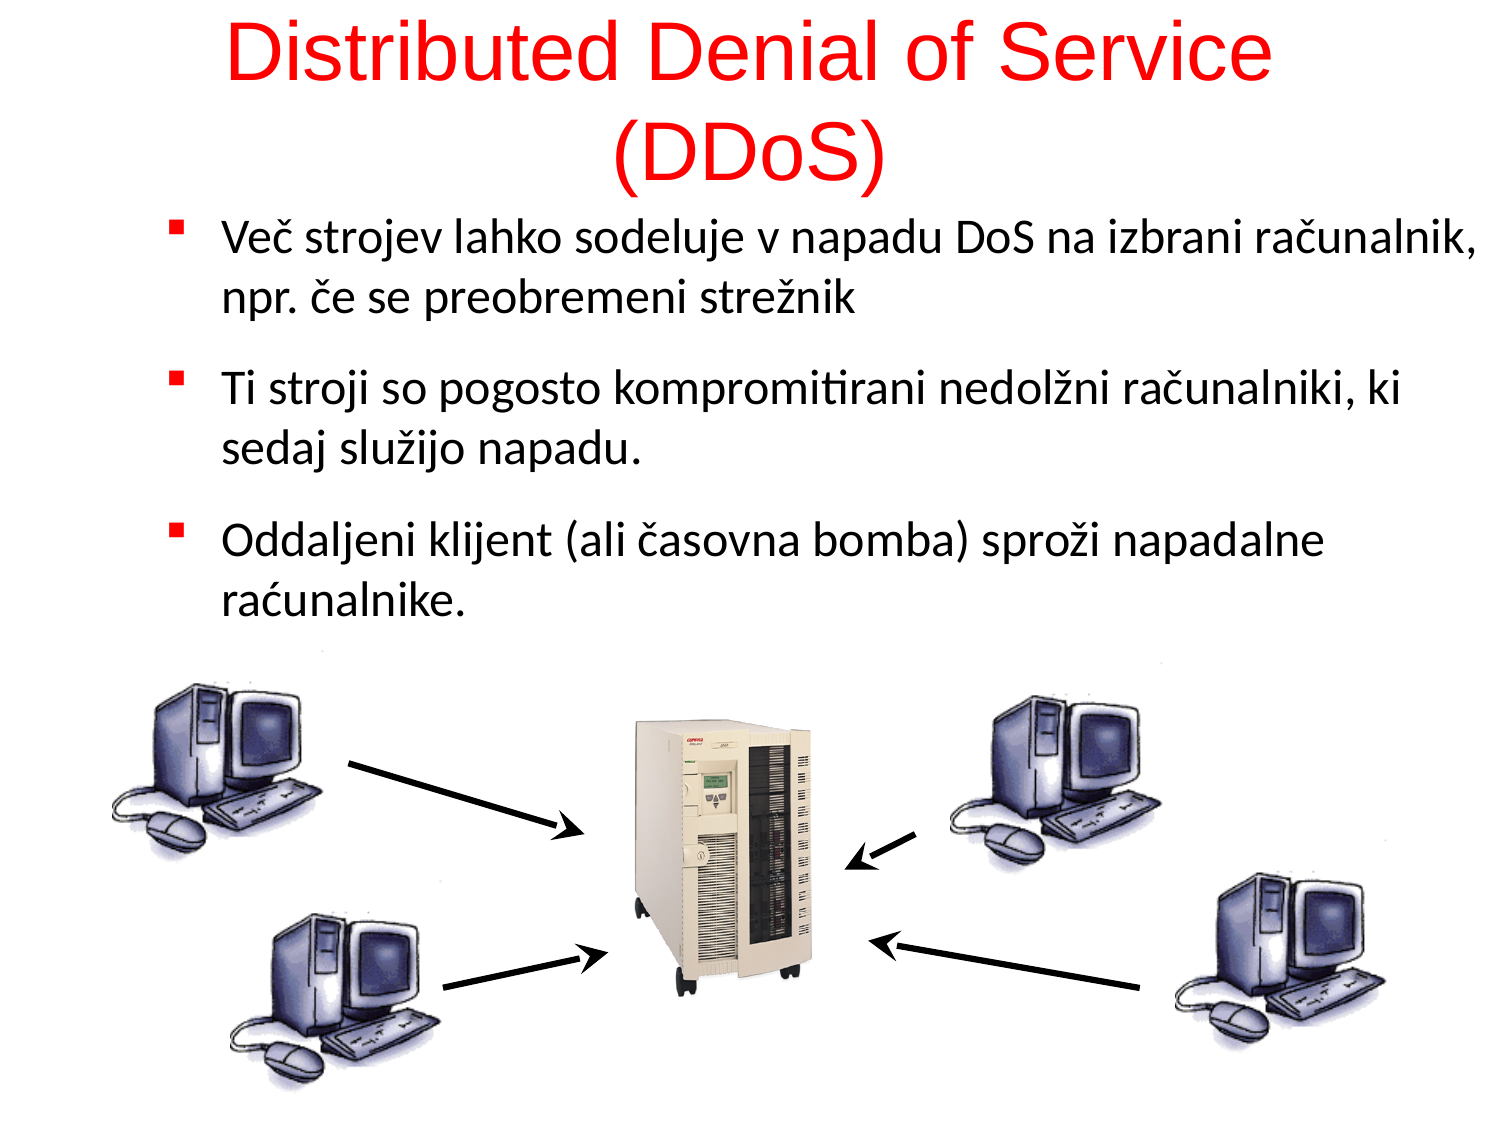

# Distributed Denial of Service (DDoS)
Več strojev lahko sodeluje v napadu DoS na izbrani računalnik, npr. če se preobremeni strežnik
Ti stroji so pogosto kompromitirani nedolžni računalniki, ki sedaj služijo napadu.
Oddaljeni klijent (ali časovna bomba) sproži napadalne raćunalnike.